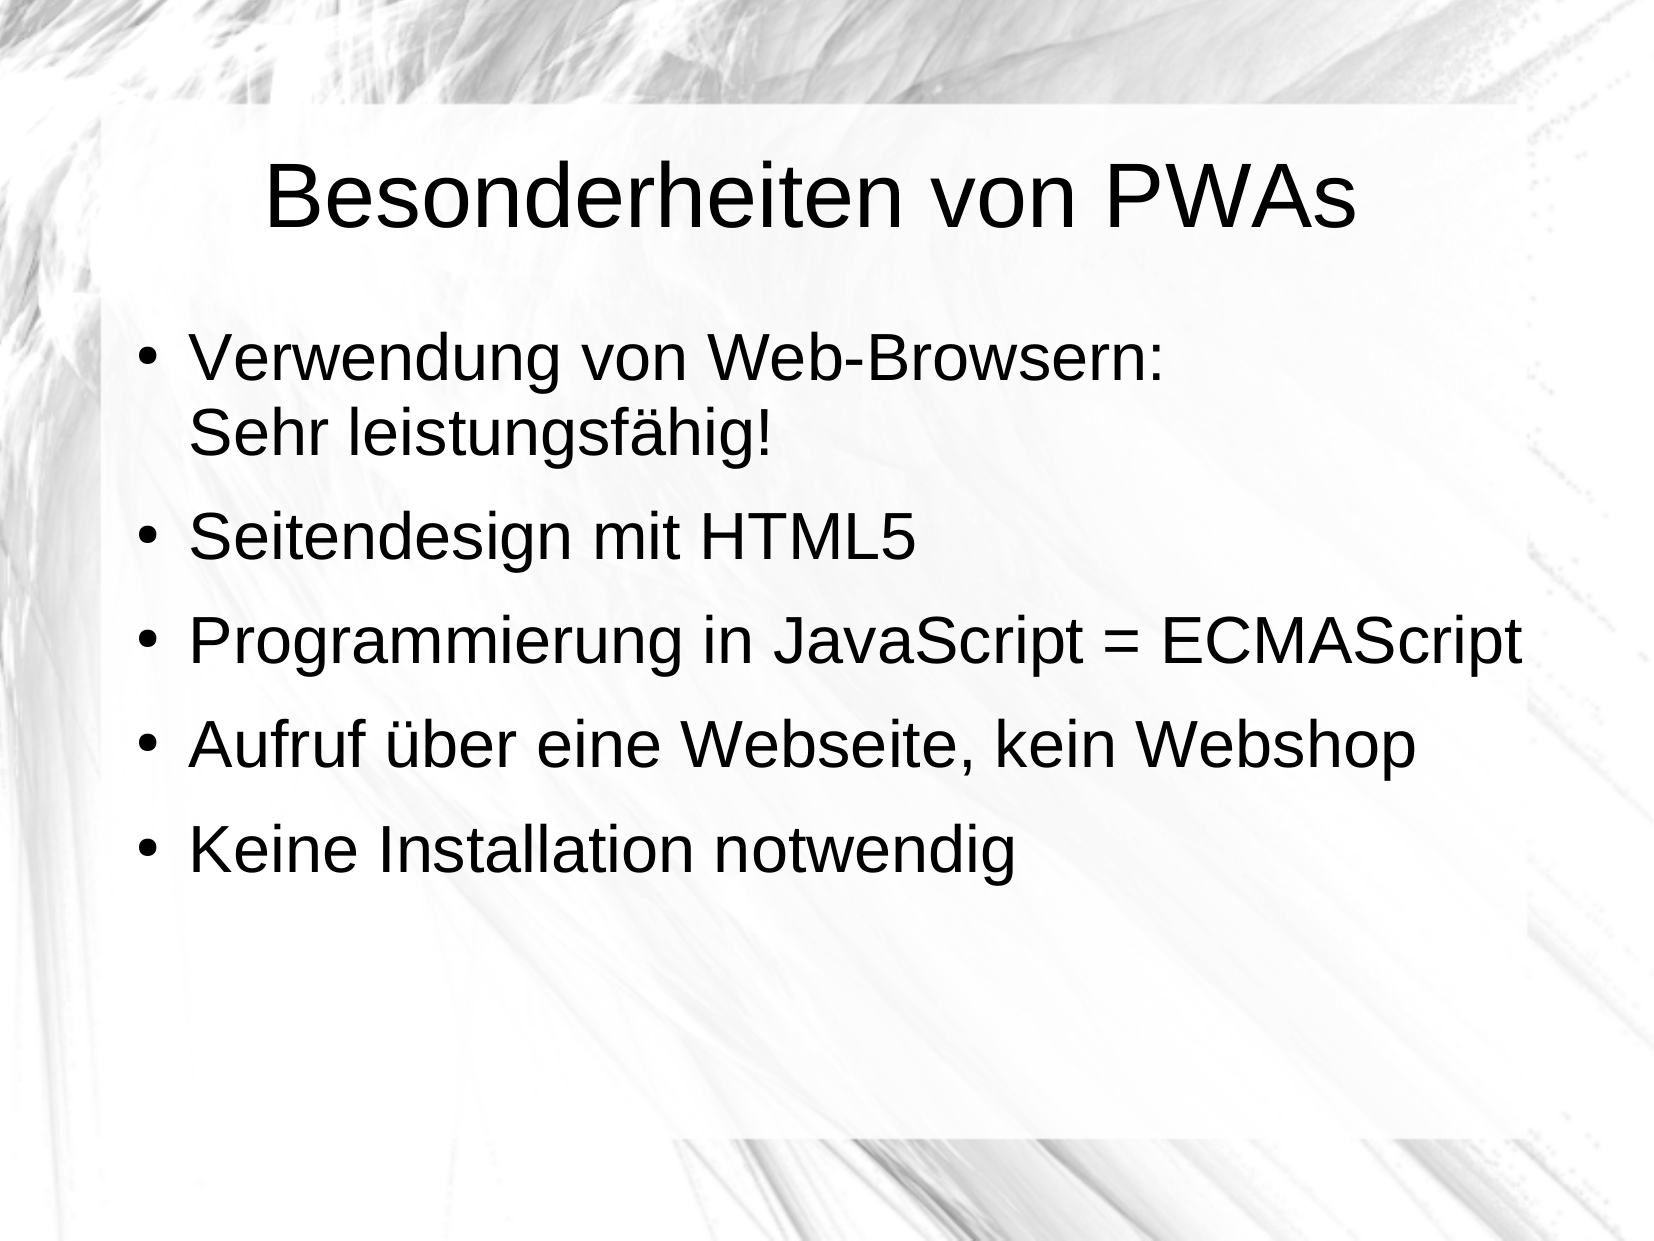

# Besonderheiten von PWAs
Verwendung von Web-Browsern:
Sehr leistungsfähig!
Seitendesign mit HTML5
Programmierung in JavaScript = ECMAScript
Aufruf über eine Webseite, kein Webshop
Keine Installation notwendig